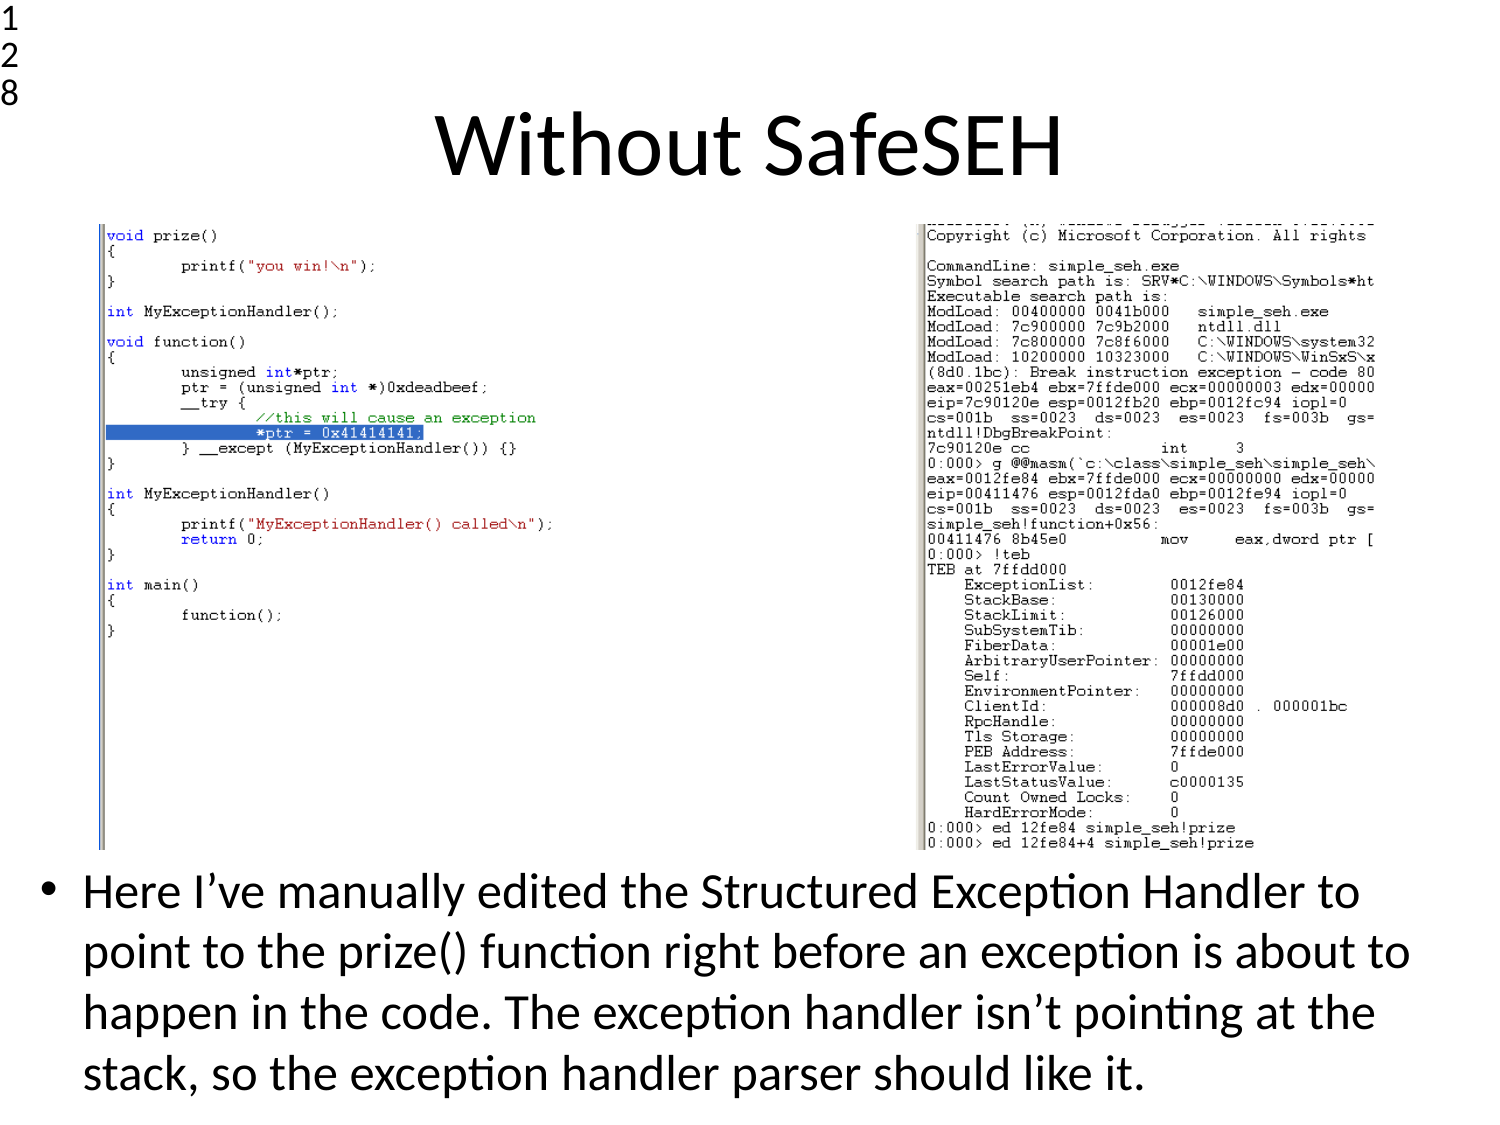

# Without SafeSEH
Here I’ve manually edited the Structured Exception Handler to point to the prize() function right before an exception is about to happen in the code. The exception handler isn’t pointing at the stack, so the exception handler parser should like it.